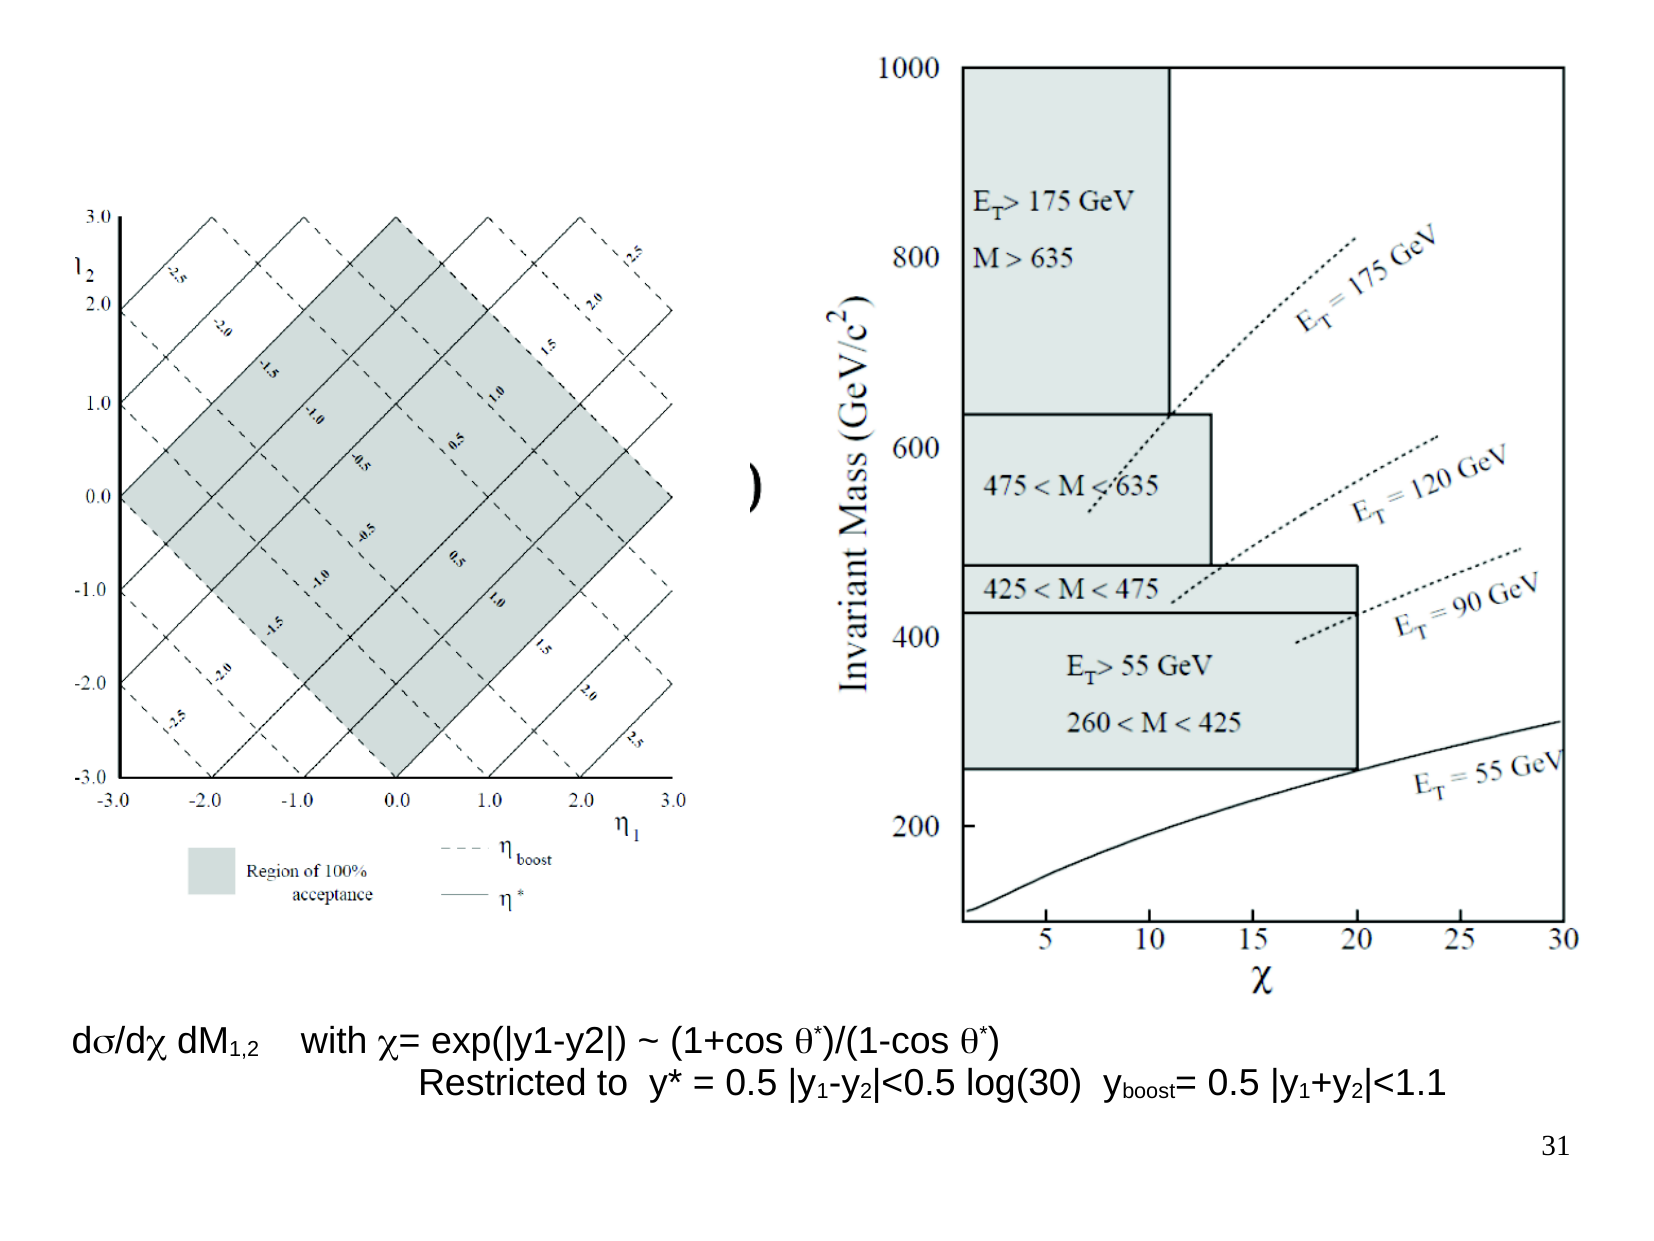

ds/dc dM1,2 with c= exp(|y1-y2|) ~ (1+cos q*)/(1-cos q*)
 Restricted to y* = 0.5 |y1-y2|<0.5 log(30) yboost= 0.5 |y1+y2|<1.1
31